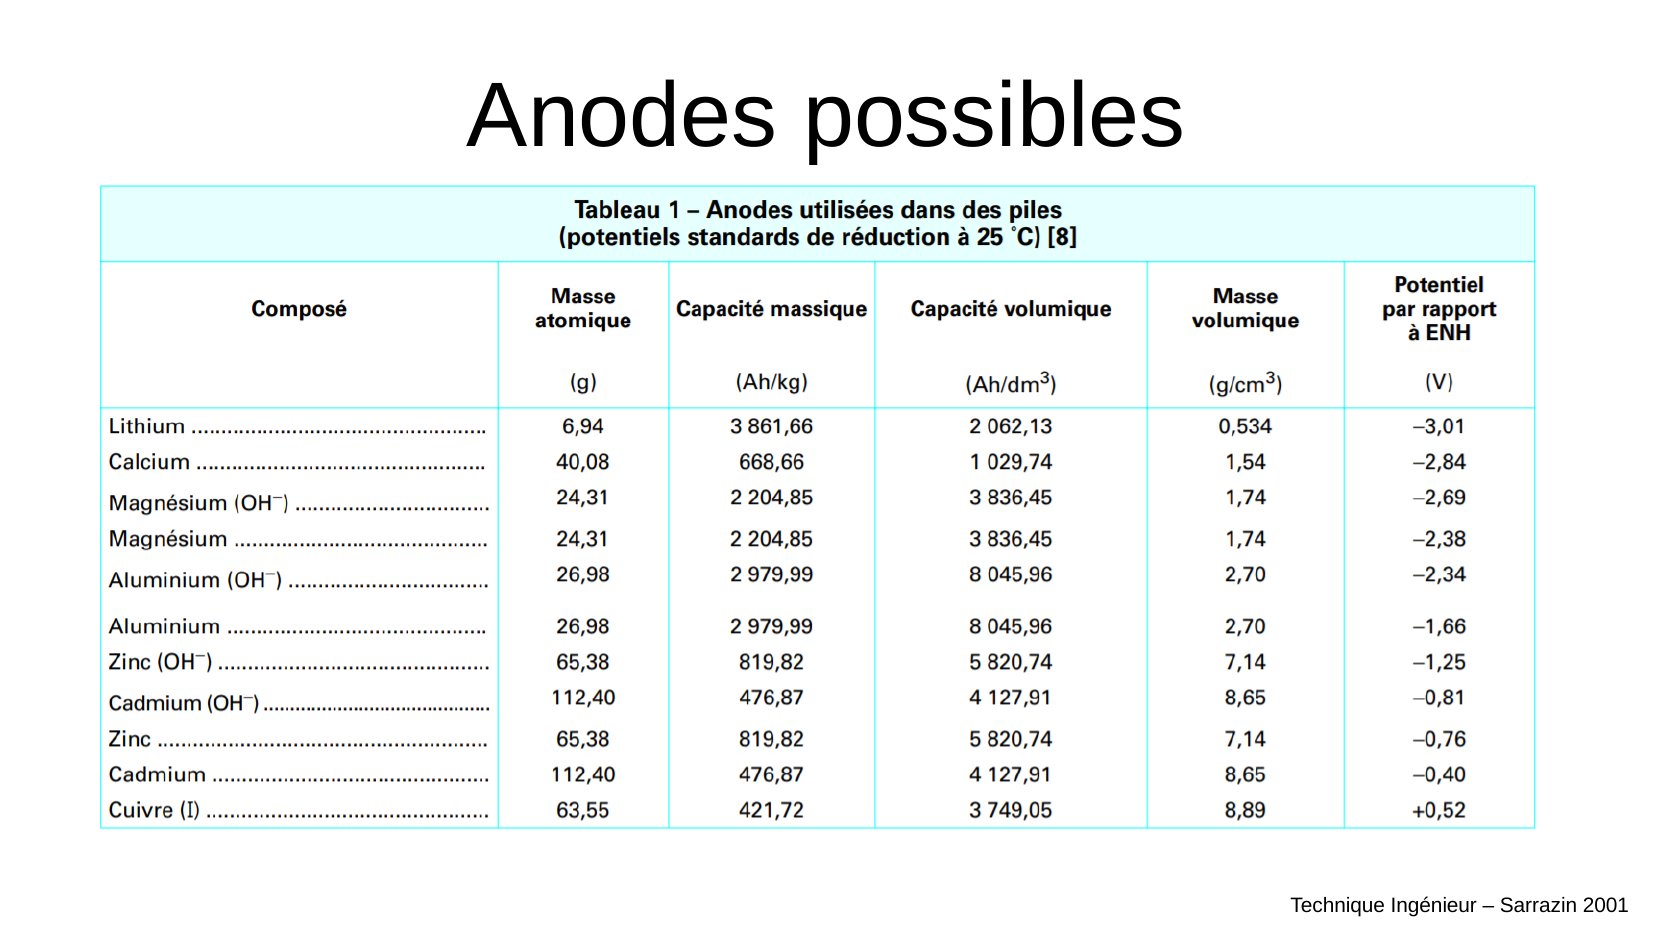

# Anodes possibles
Technique Ingénieur – Sarrazin 2001